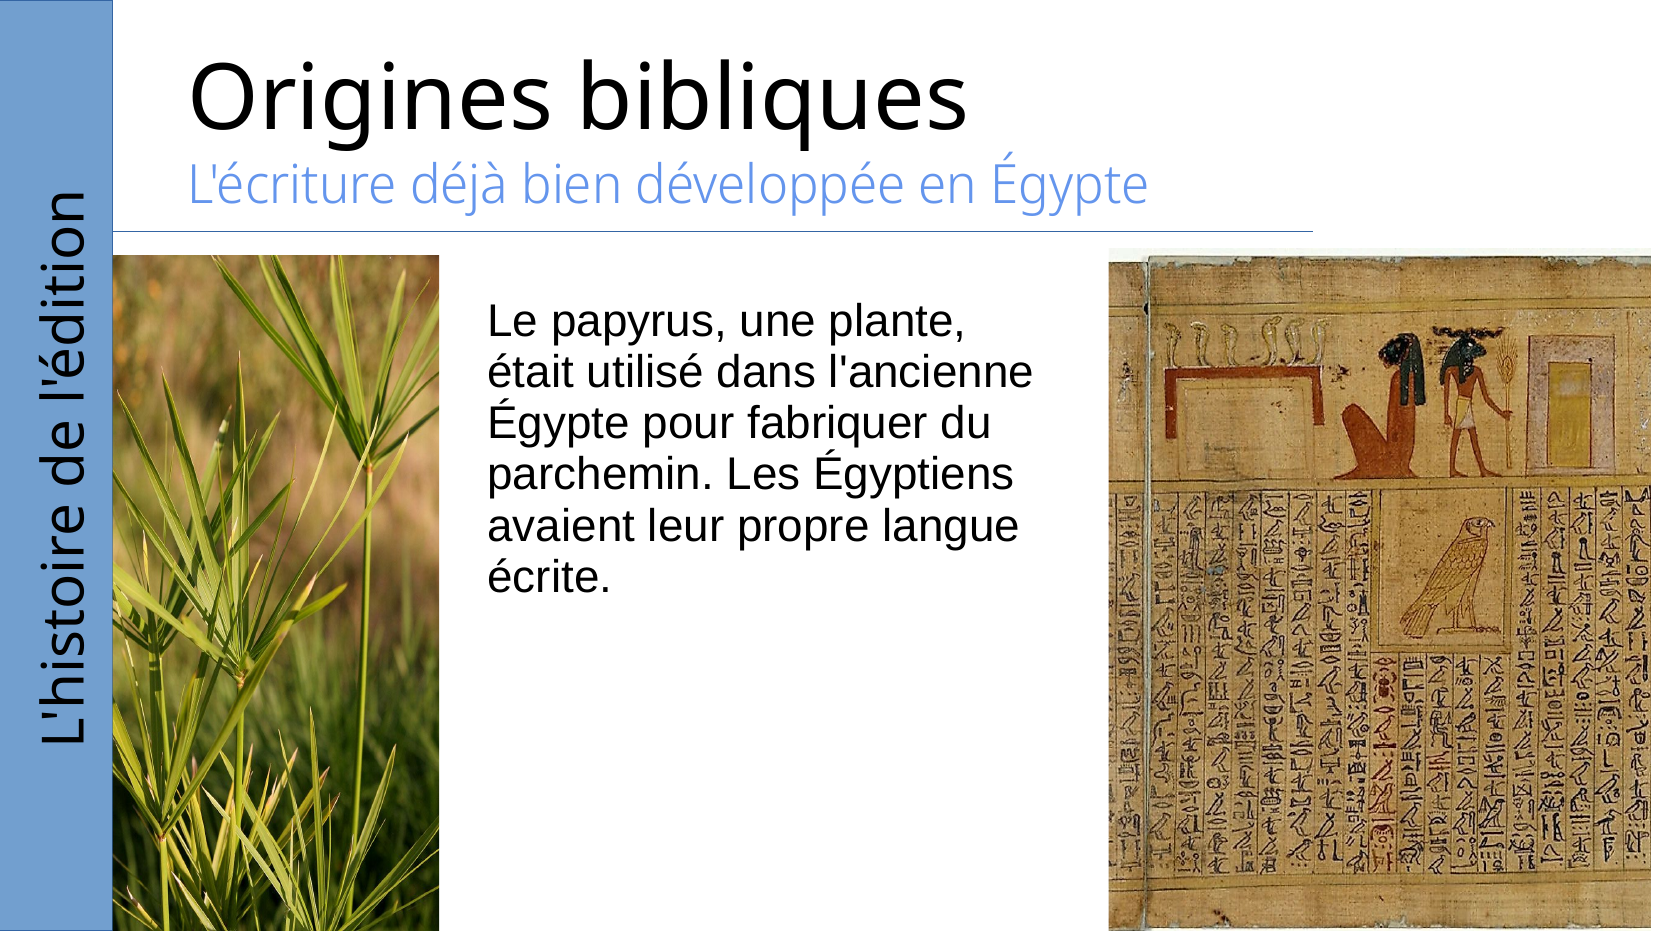

# Origines bibliques
L'écriture déjà bien développée en Égypte
Le papyrus, une plante, était utilisé dans l'ancienne Égypte pour fabriquer du parchemin. Les Égyptiens avaient leur propre langue écrite.
L'histoire de l'édition